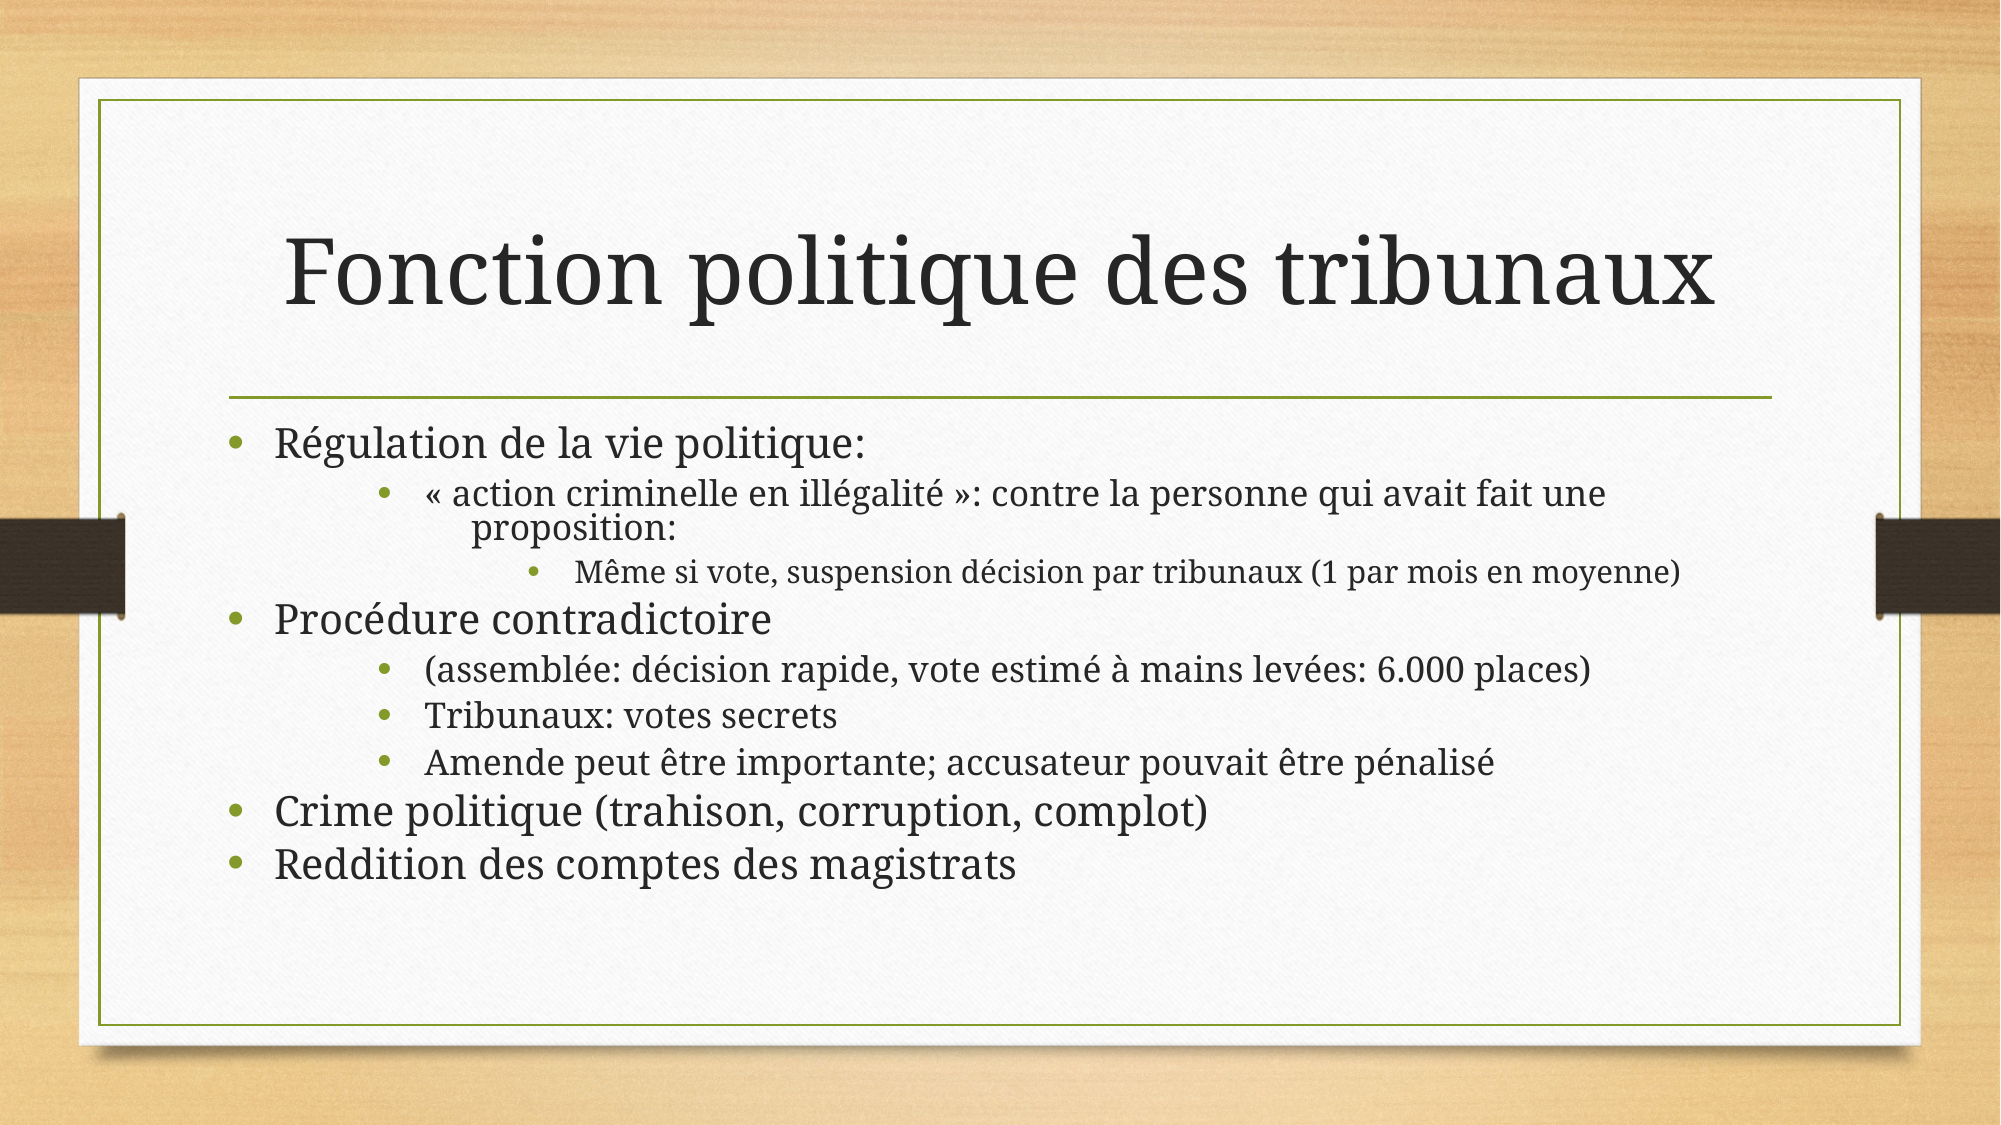

# Fonction politique des tribunaux
Régulation de la vie politique:
« action criminelle en illégalité »: contre la personne qui avait fait une proposition:
Même si vote, suspension décision par tribunaux (1 par mois en moyenne)
Procédure contradictoire
(assemblée: décision rapide, vote estimé à mains levées: 6.000 places)
Tribunaux: votes secrets
Amende peut être importante; accusateur pouvait être pénalisé
Crime politique (trahison, corruption, complot)
Reddition des comptes des magistrats